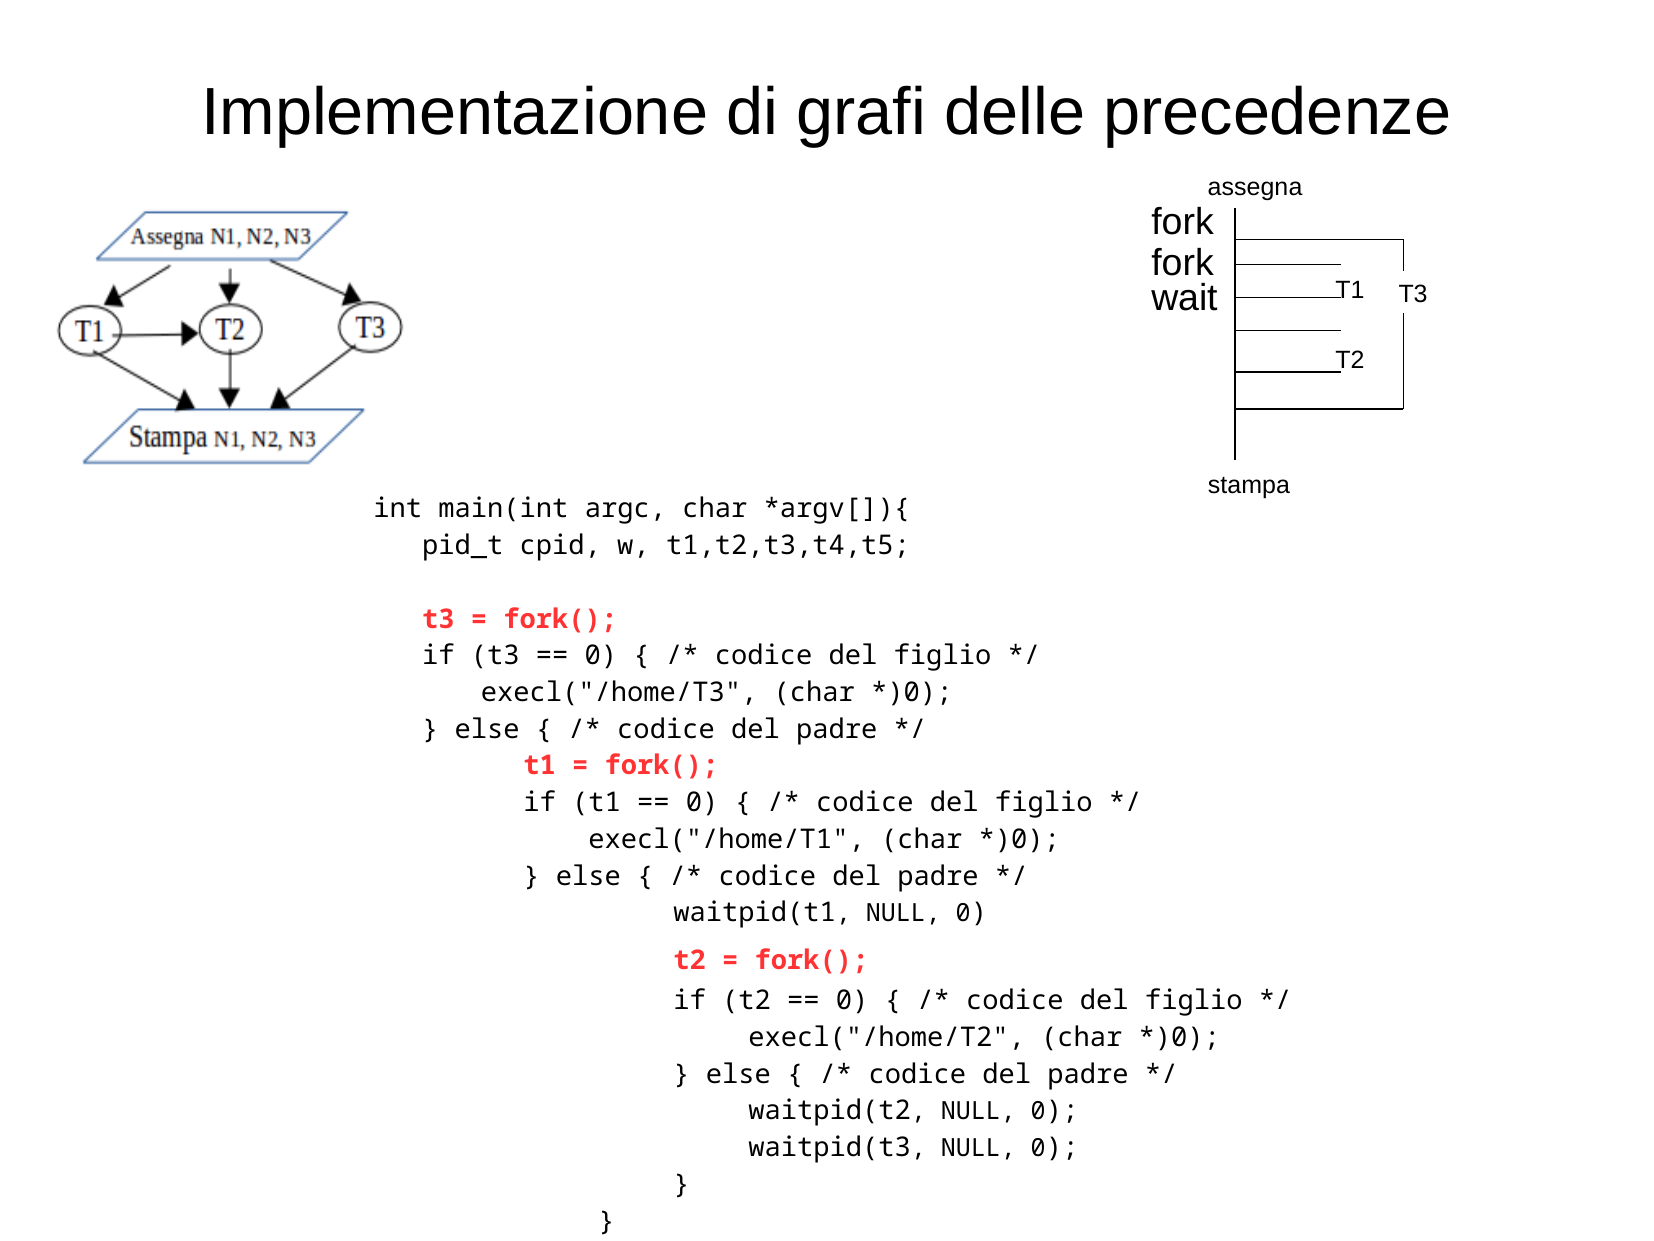

# Implementazione di grafi delle precedenze
assegna
fork
fork
T1
wait
T3
T2
stampa
int main(int argc, char *argv[]){
 pid_t cpid, w, t1,t2,t3,t4,t5;
 t3 = fork();
 if (t3 == 0) { /* codice del figlio */
	 execl("/home/T3", (char *)0);
 } else { /* codice del padre */
 	t1 = fork();
 	if (t1 == 0) { /* codice del figlio */
	 	 execl("/home/T1", (char *)0);
 	} else { /* codice del padre */
 		waitpid(t1, NULL, 0)
	 		t2 = fork();
 		if (t2 == 0) { /* codice del figlio */
	 		execl("/home/T2", (char *)0);
 		} else { /* codice del padre */
		 		waitpid(t2, NULL, 0);
		 		waitpid(t3, NULL, 0);
 		}
 		}
	}
}